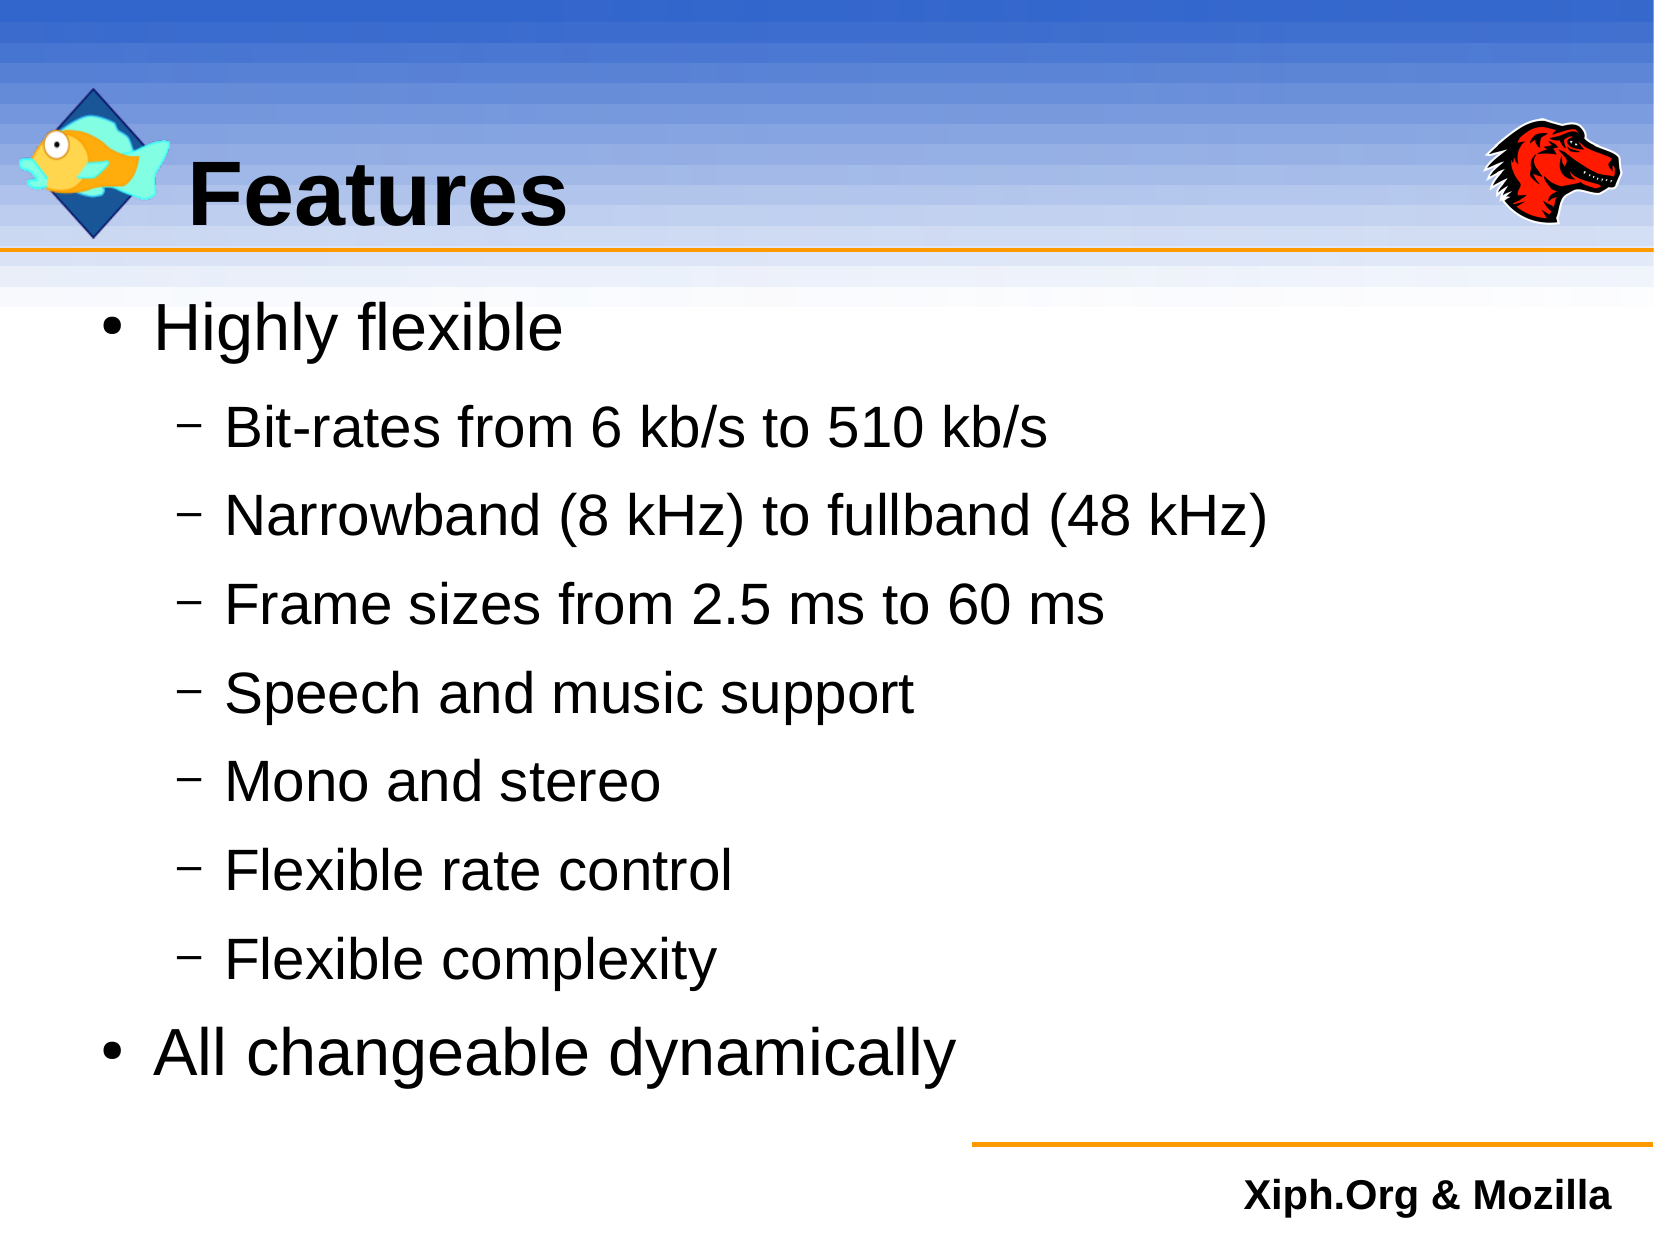

# Features
Highly flexible
Bit-rates from 6 kb/s to 510 kb/s
Narrowband (8 kHz) to fullband (48 kHz)
Frame sizes from 2.5 ms to 60 ms
Speech and music support
Mono and stereo
Flexible rate control
Flexible complexity
All changeable dynamically